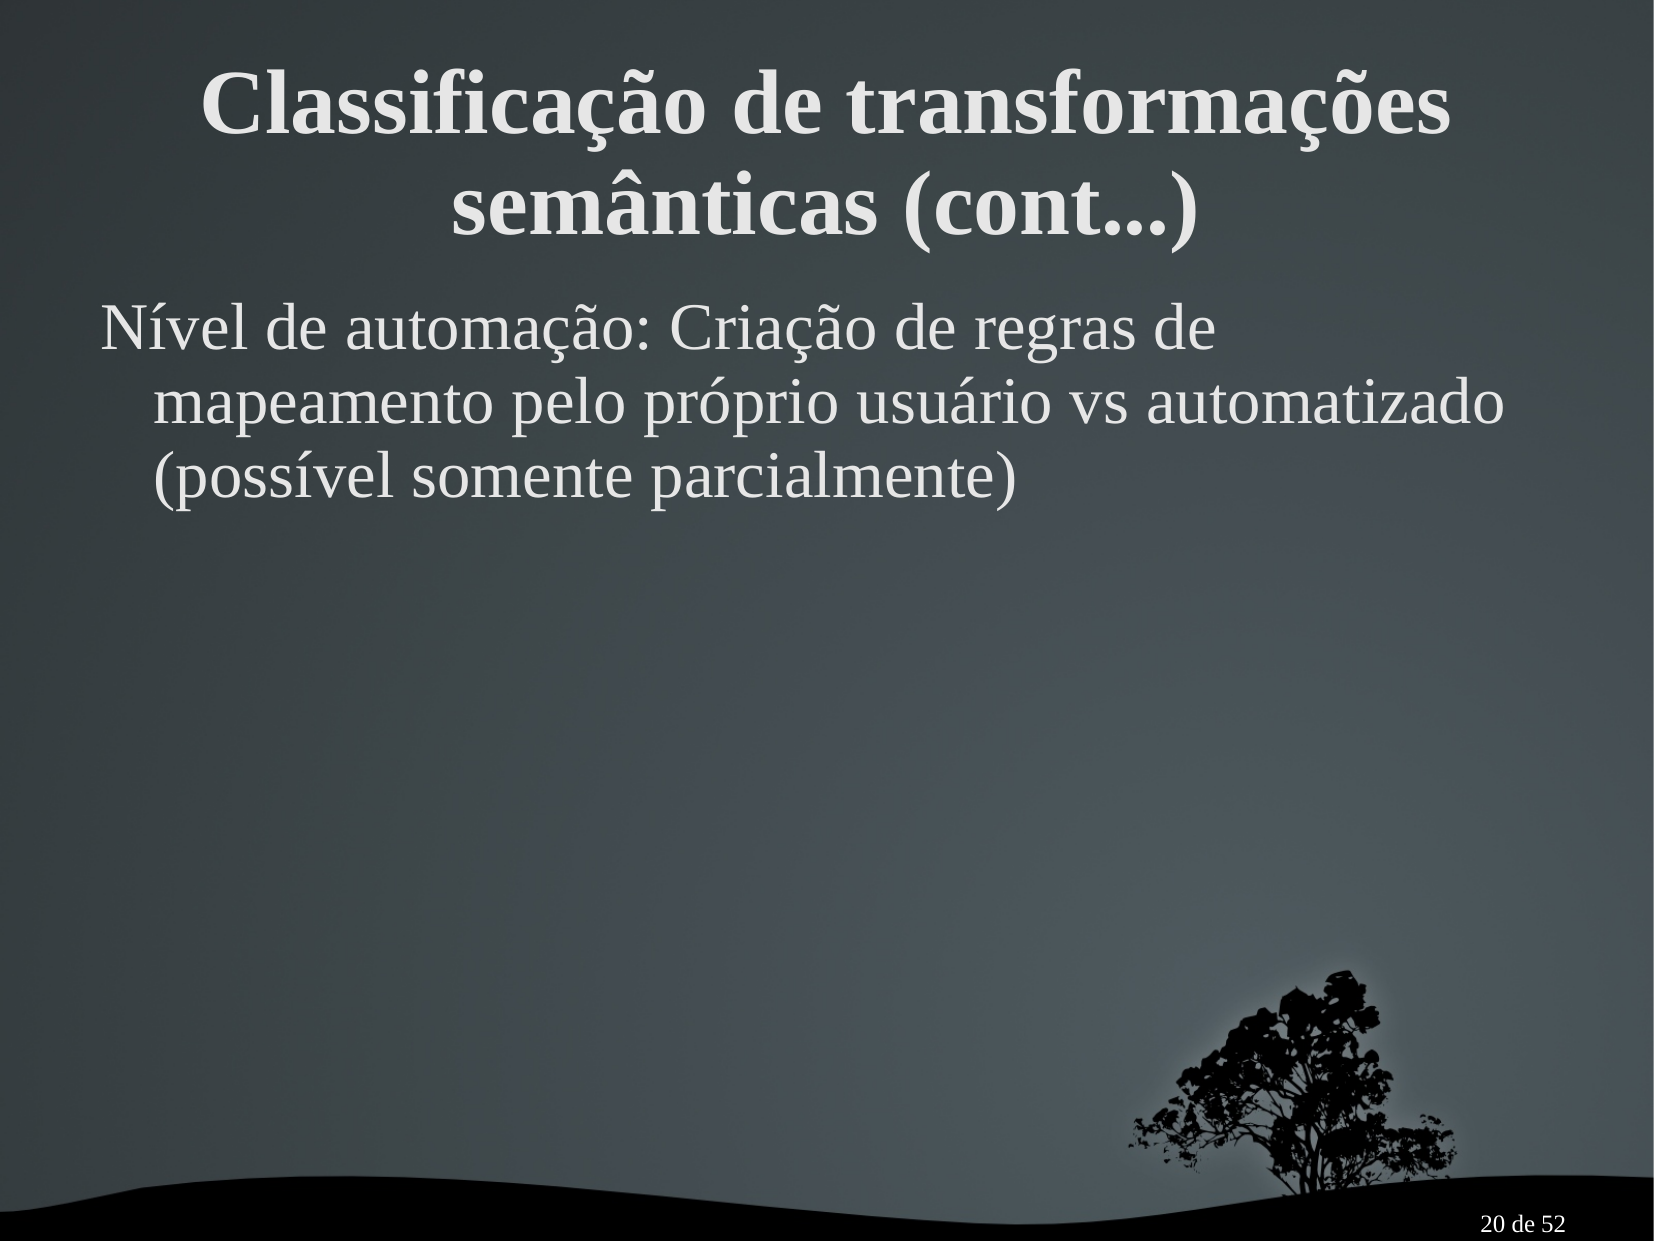

# Classificação de transformações semânticas (cont...)
Nível de automação: Criação de regras de mapeamento pelo próprio usuário vs automatizado (possível somente parcialmente)
20